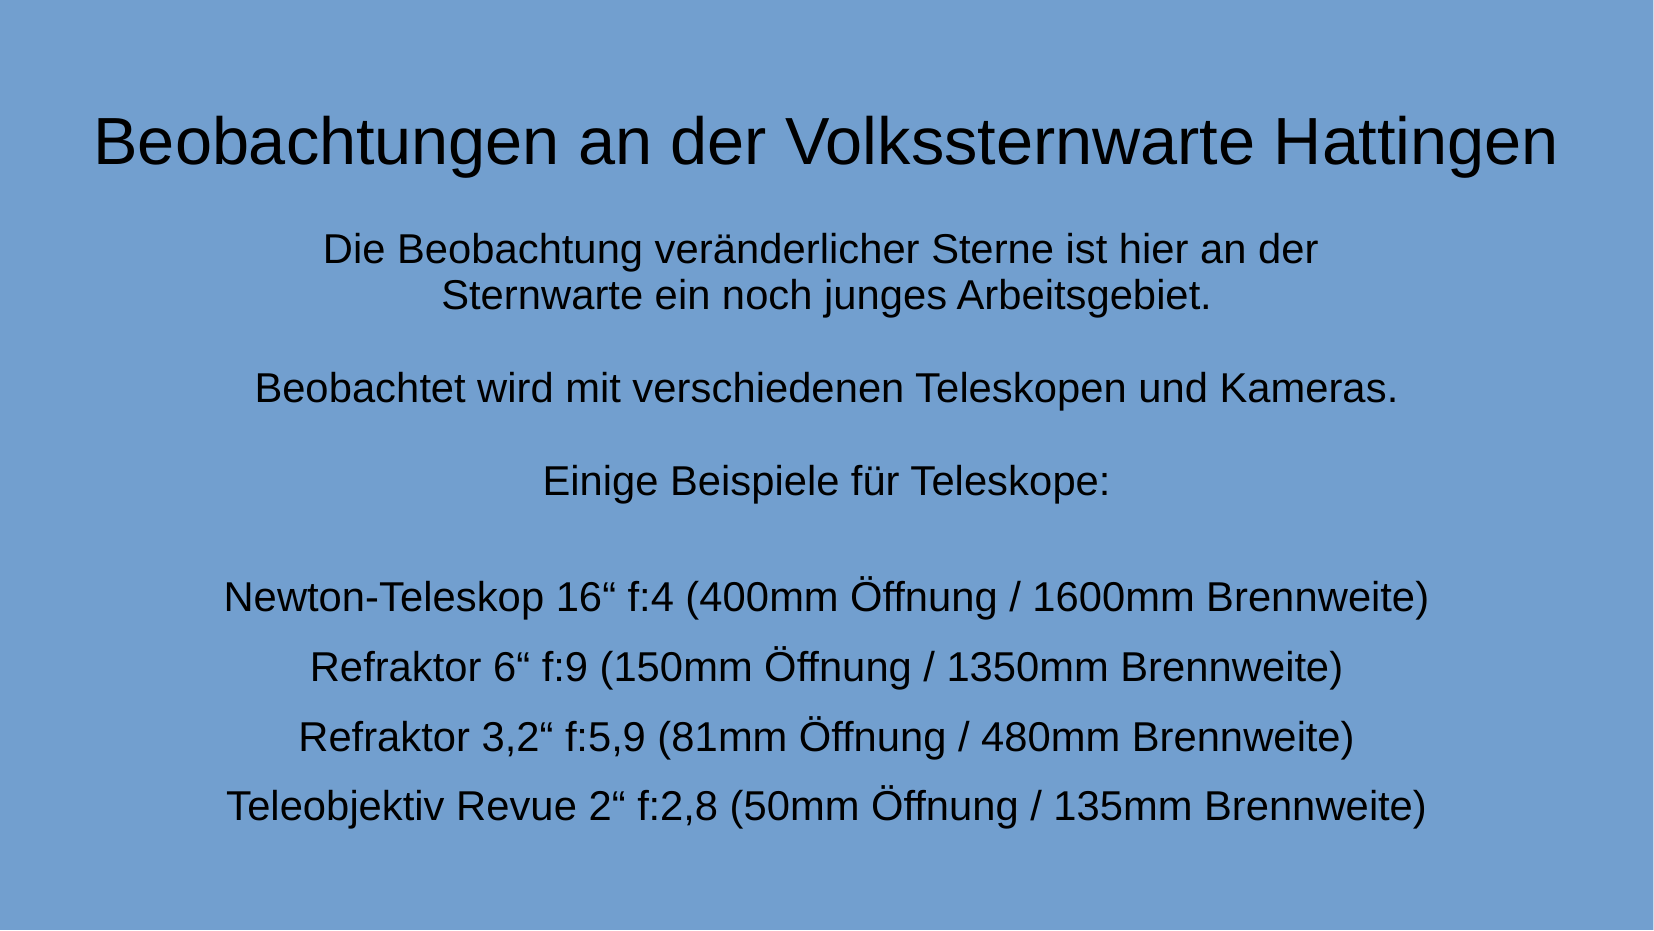

Beobachtungen an der Volkssternwarte Hattingen
Die Beobachtung veränderlicher Sterne ist hier an der
Sternwarte ein noch junges Arbeitsgebiet.
Beobachtet wird mit verschiedenen Teleskopen und Kameras.
Einige Beispiele für Teleskope:
Newton-Teleskop 16“ f:4 (400mm Öffnung / 1600mm Brennweite)
Refraktor 6“ f:9 (150mm Öffnung / 1350mm Brennweite)
Refraktor 3,2“ f:5,9 (81mm Öffnung / 480mm Brennweite)
Teleobjektiv Revue 2“ f:2,8 (50mm Öffnung / 135mm Brennweite)